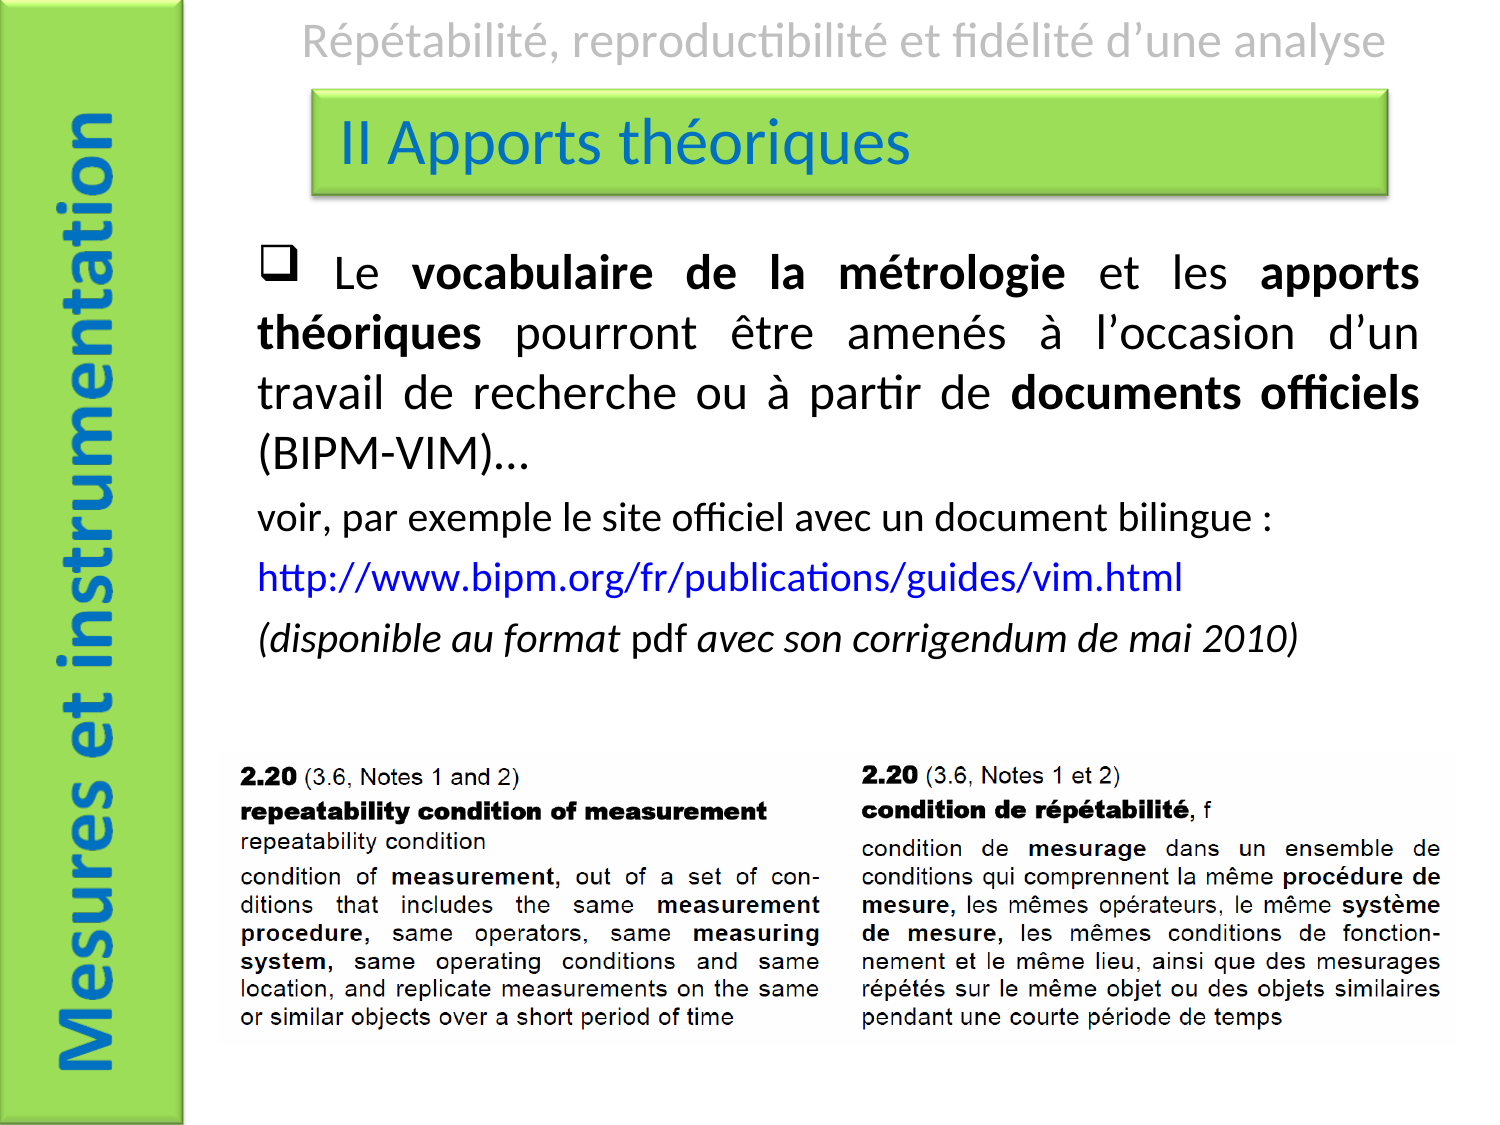

Répétabilité, reproductibilité et fidélité d’une analyse
II Apports théoriques
 Le vocabulaire de la métrologie et les apports théoriques pourront être amenés à l’occasion d’un travail de recherche ou à partir de documents officiels (BIPM-VIM)…
voir, par exemple le site officiel avec un document bilingue :
http://www.bipm.org/fr/publications/guides/vim.html
(disponible au format pdf avec son corrigendum de mai 2010)